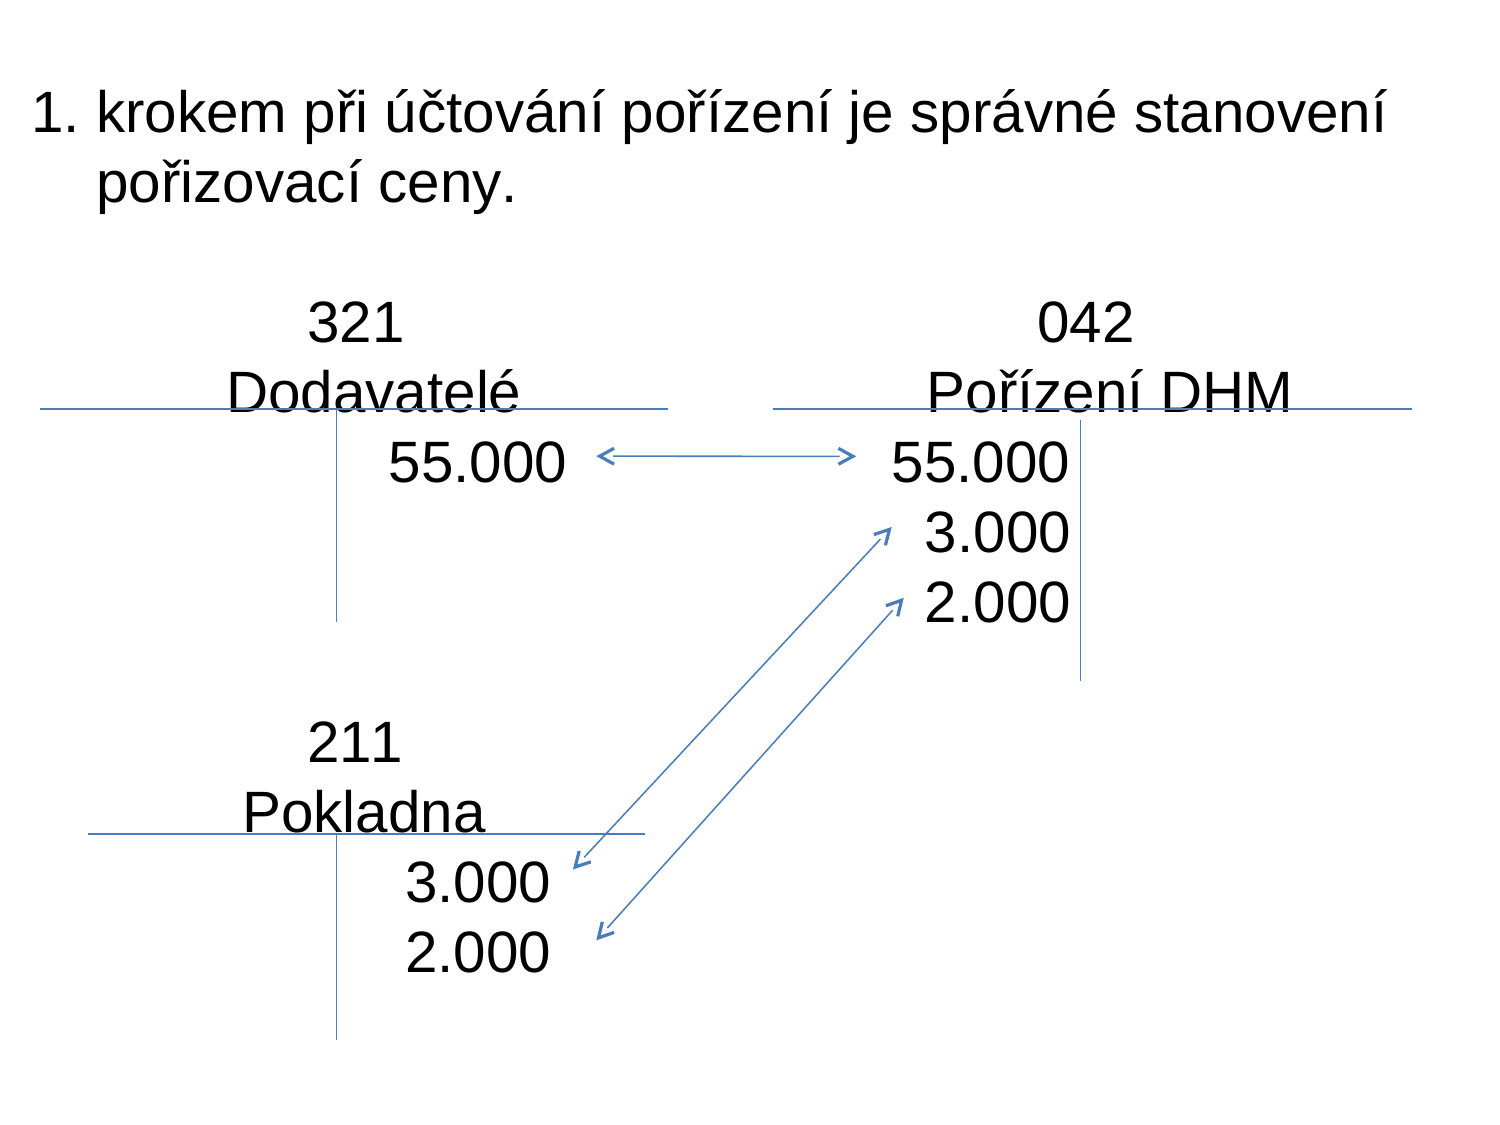

1. krokem při účtování pořízení je správné stanovení
 pořizovací ceny.
 321 042
 Dodavatelé Pořízení DHM
 55.000 55.000
 3.000
 2.000
 211
 Pokladna
 3.000
 2.000